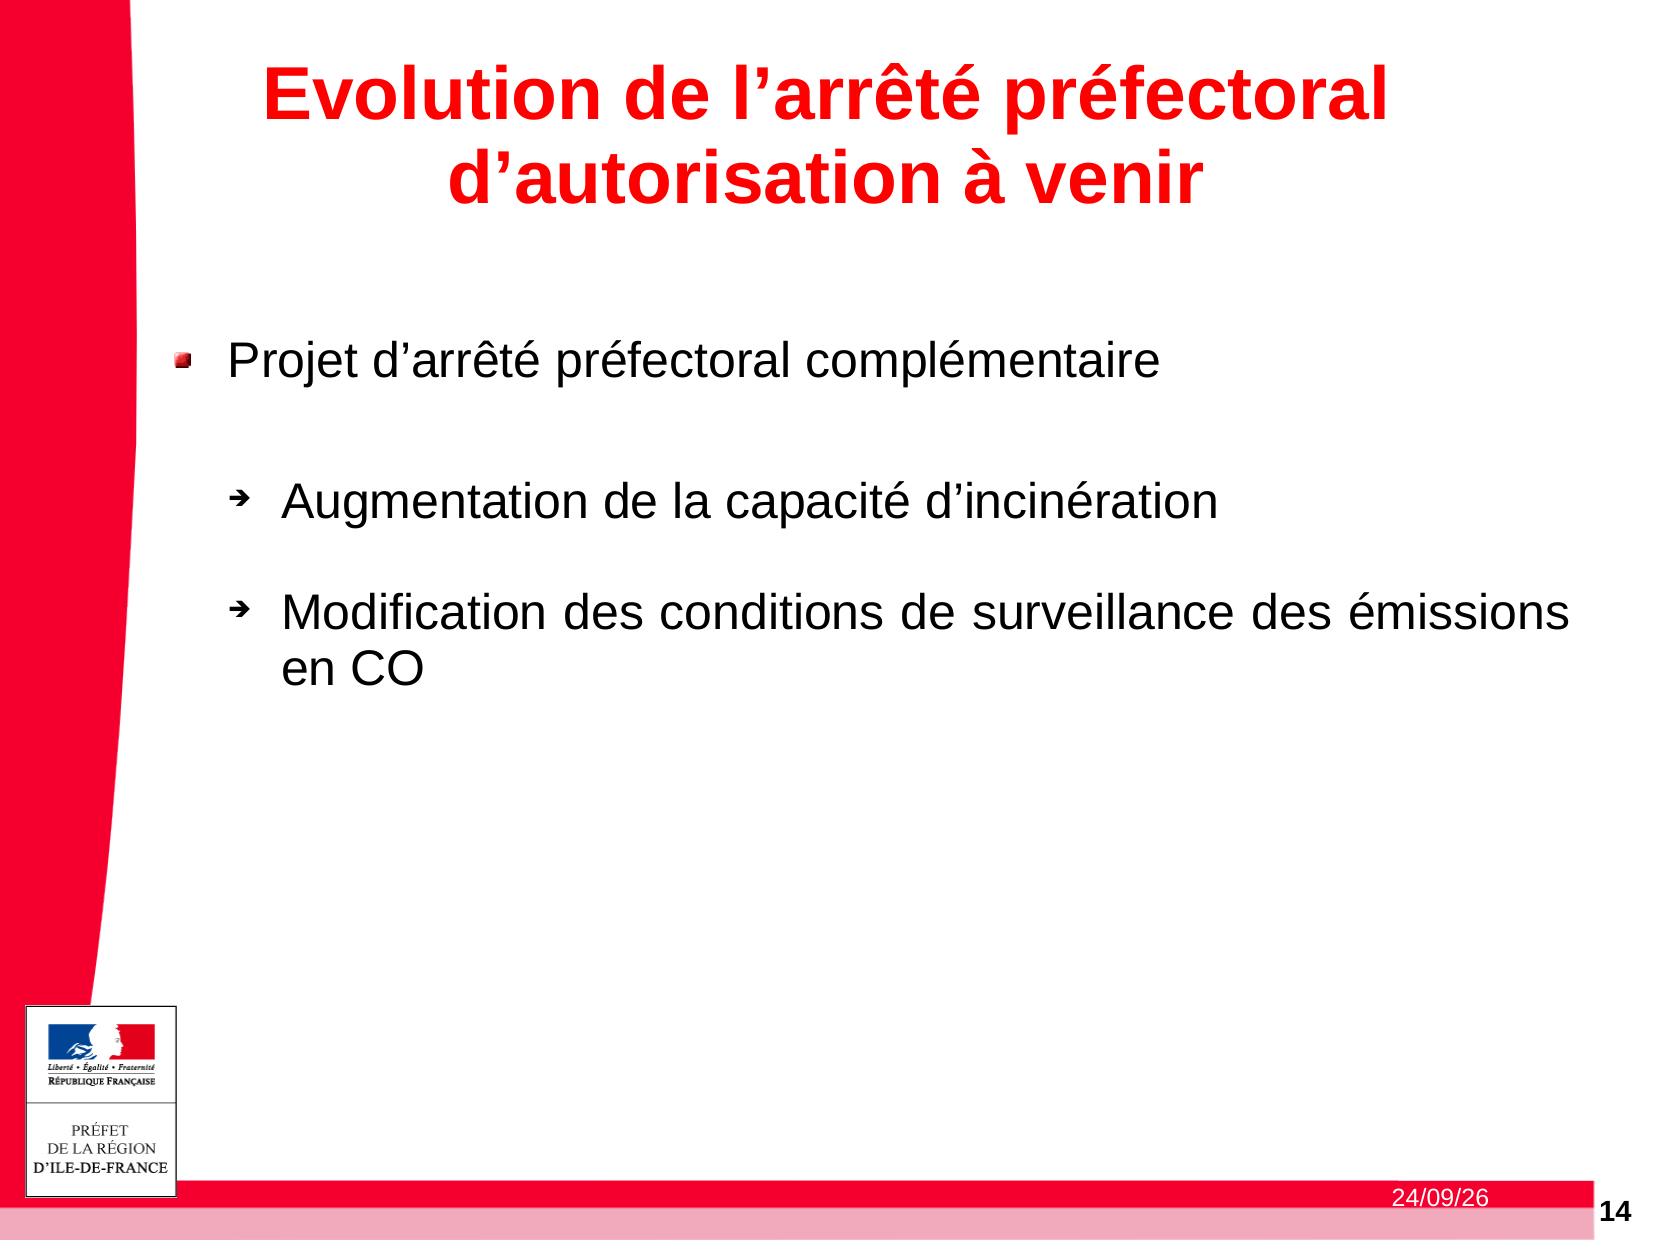

# Evolution de l’arrêté préfectoral d’autorisation à venir
Projet d’arrêté préfectoral complémentaire
Augmentation de la capacité d’incinération
Modification des conditions de surveillance des émissions en CO
14